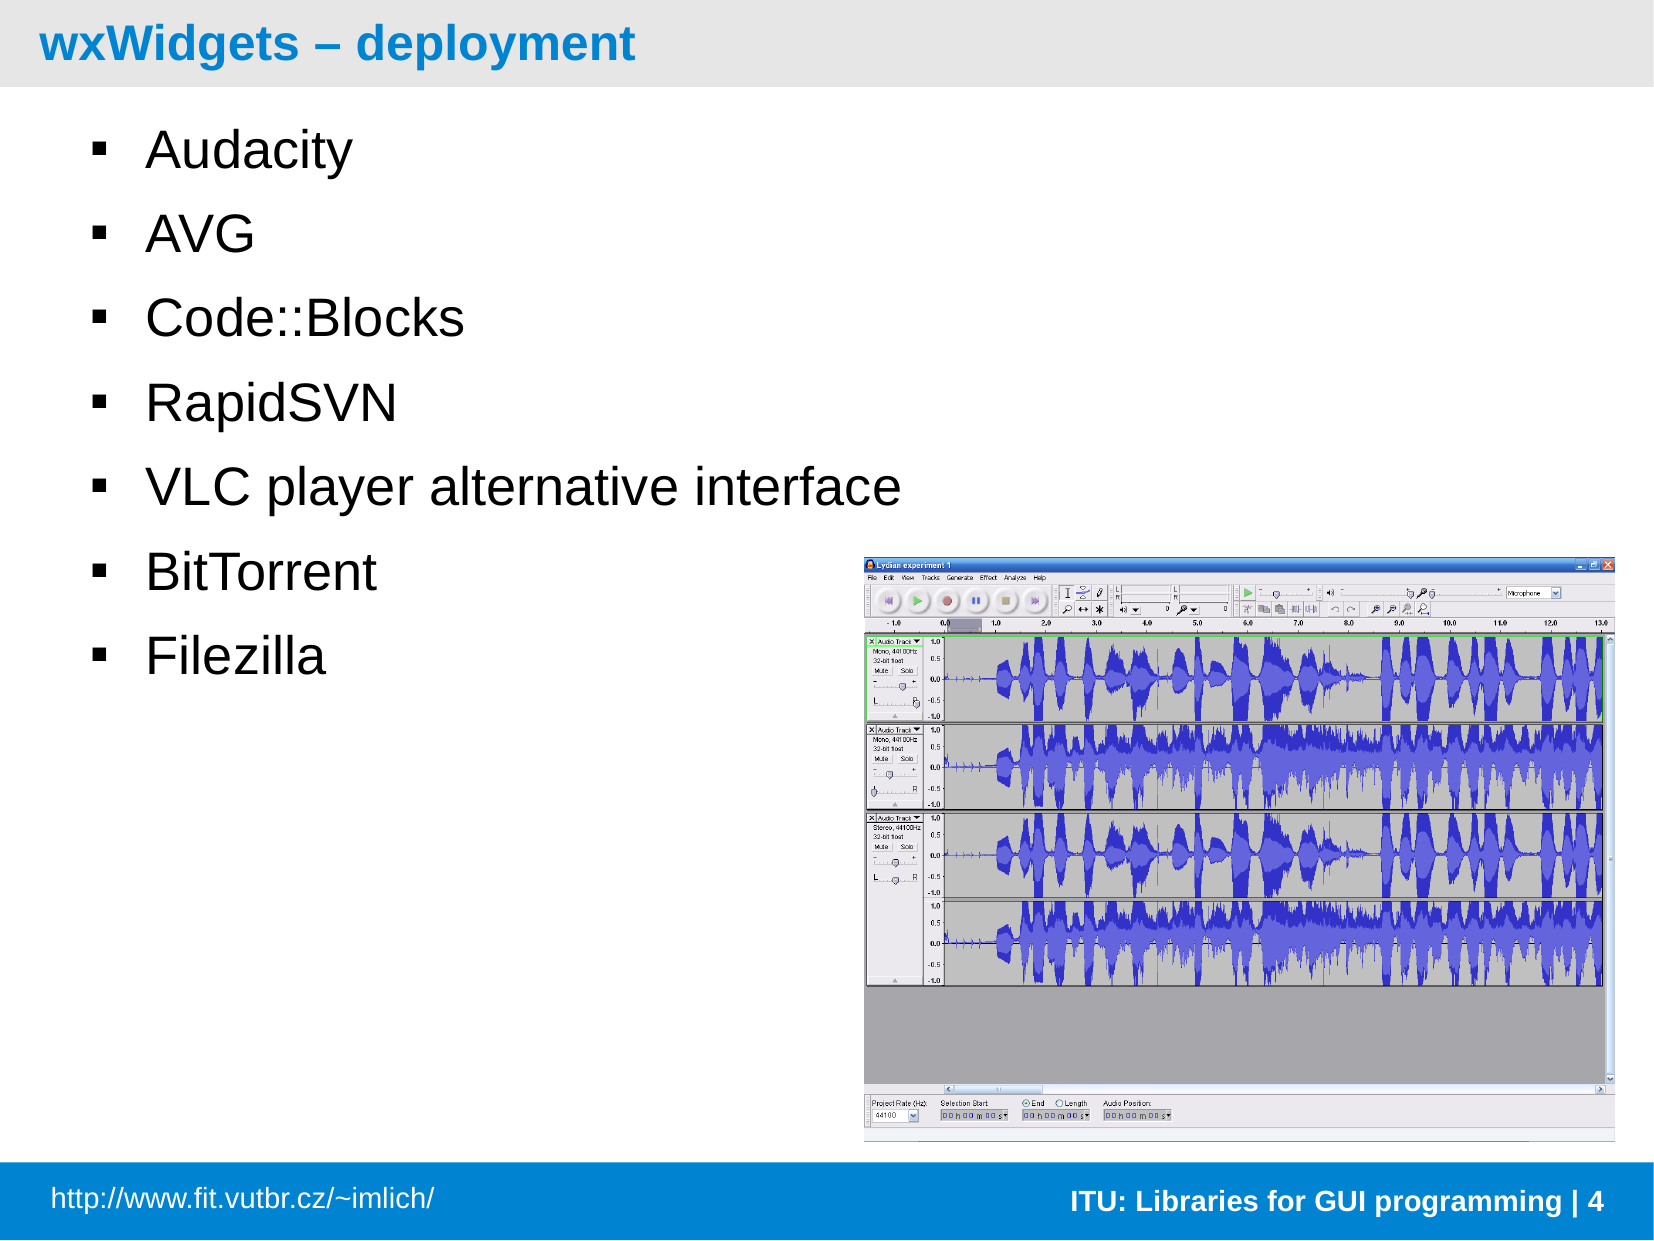

# wxWidgets – deployment
Audacity
AVG
Code::Blocks
RapidSVN
VLC player alternative interface
BitTorrent
Filezilla